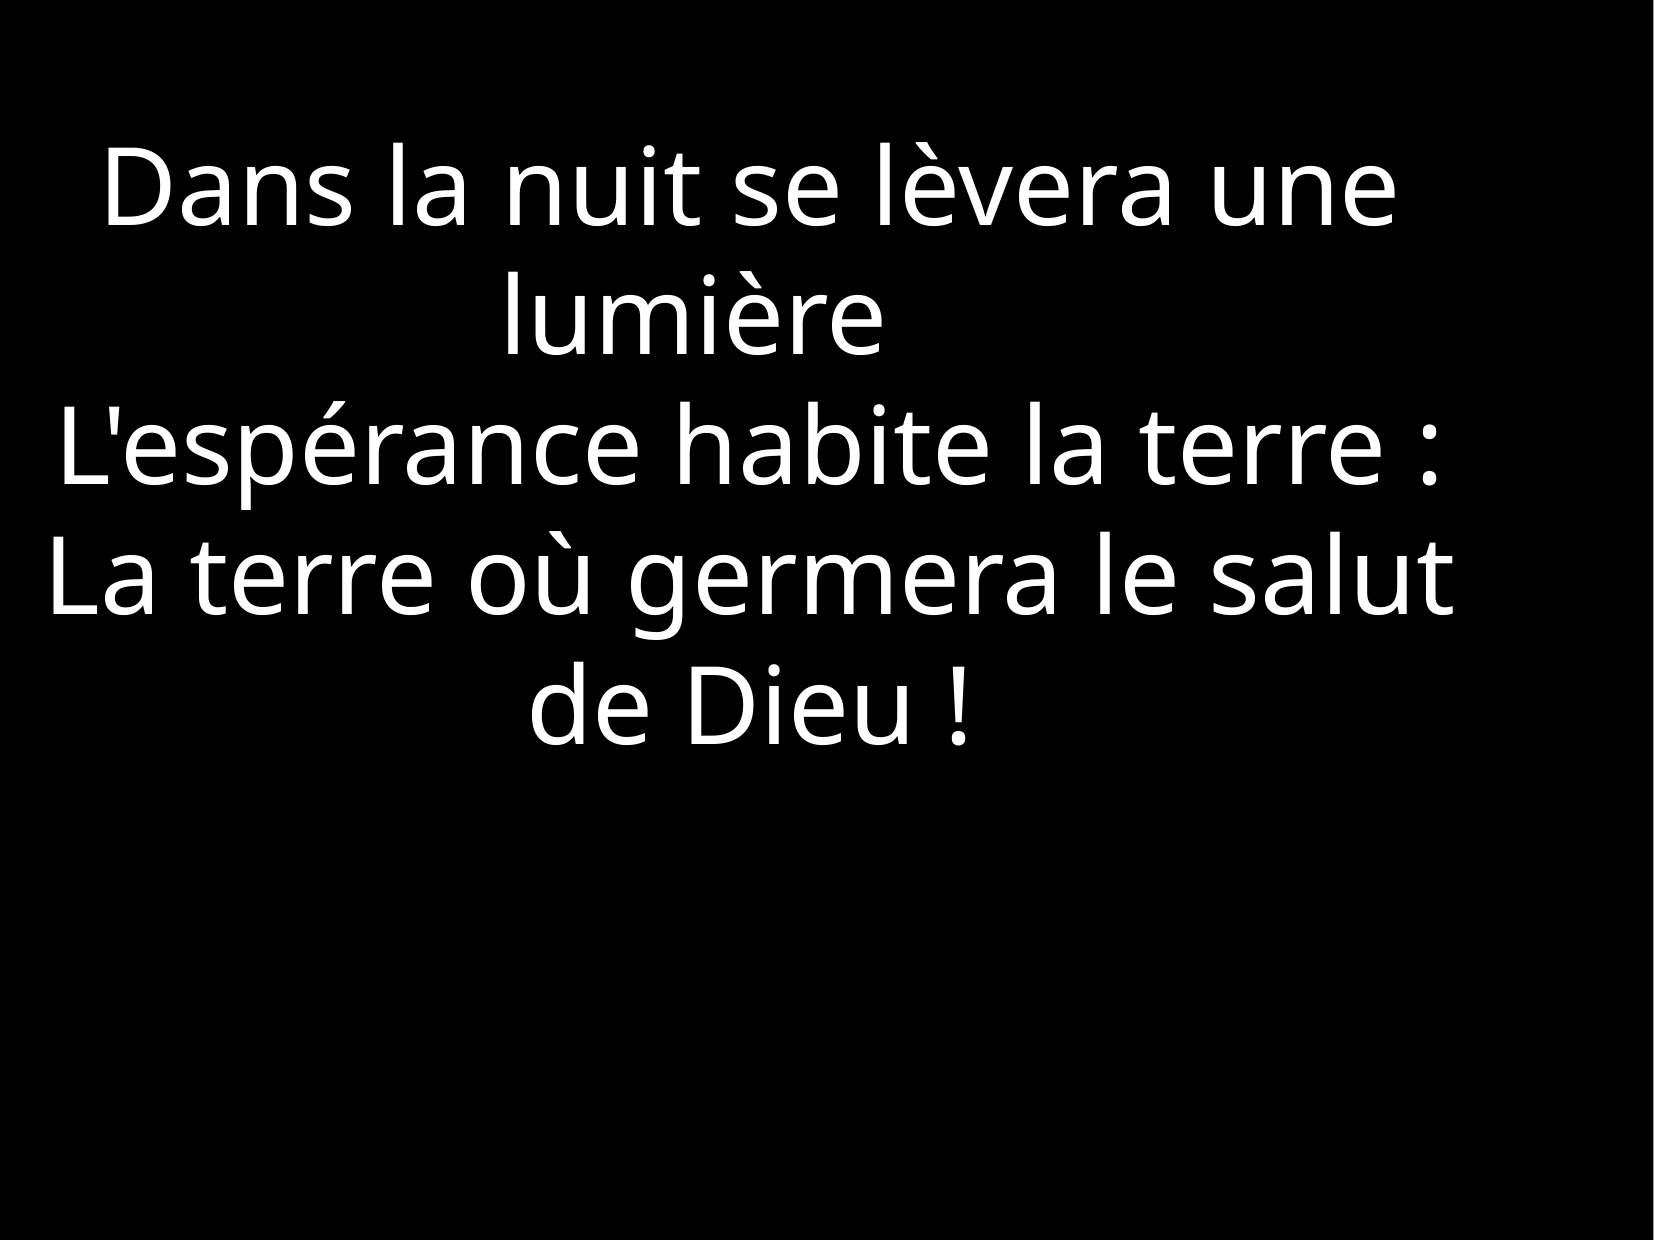

Dans la nuit se lèvera une lumière
L'espérance habite la terre :
La terre où germera le salut de Dieu !